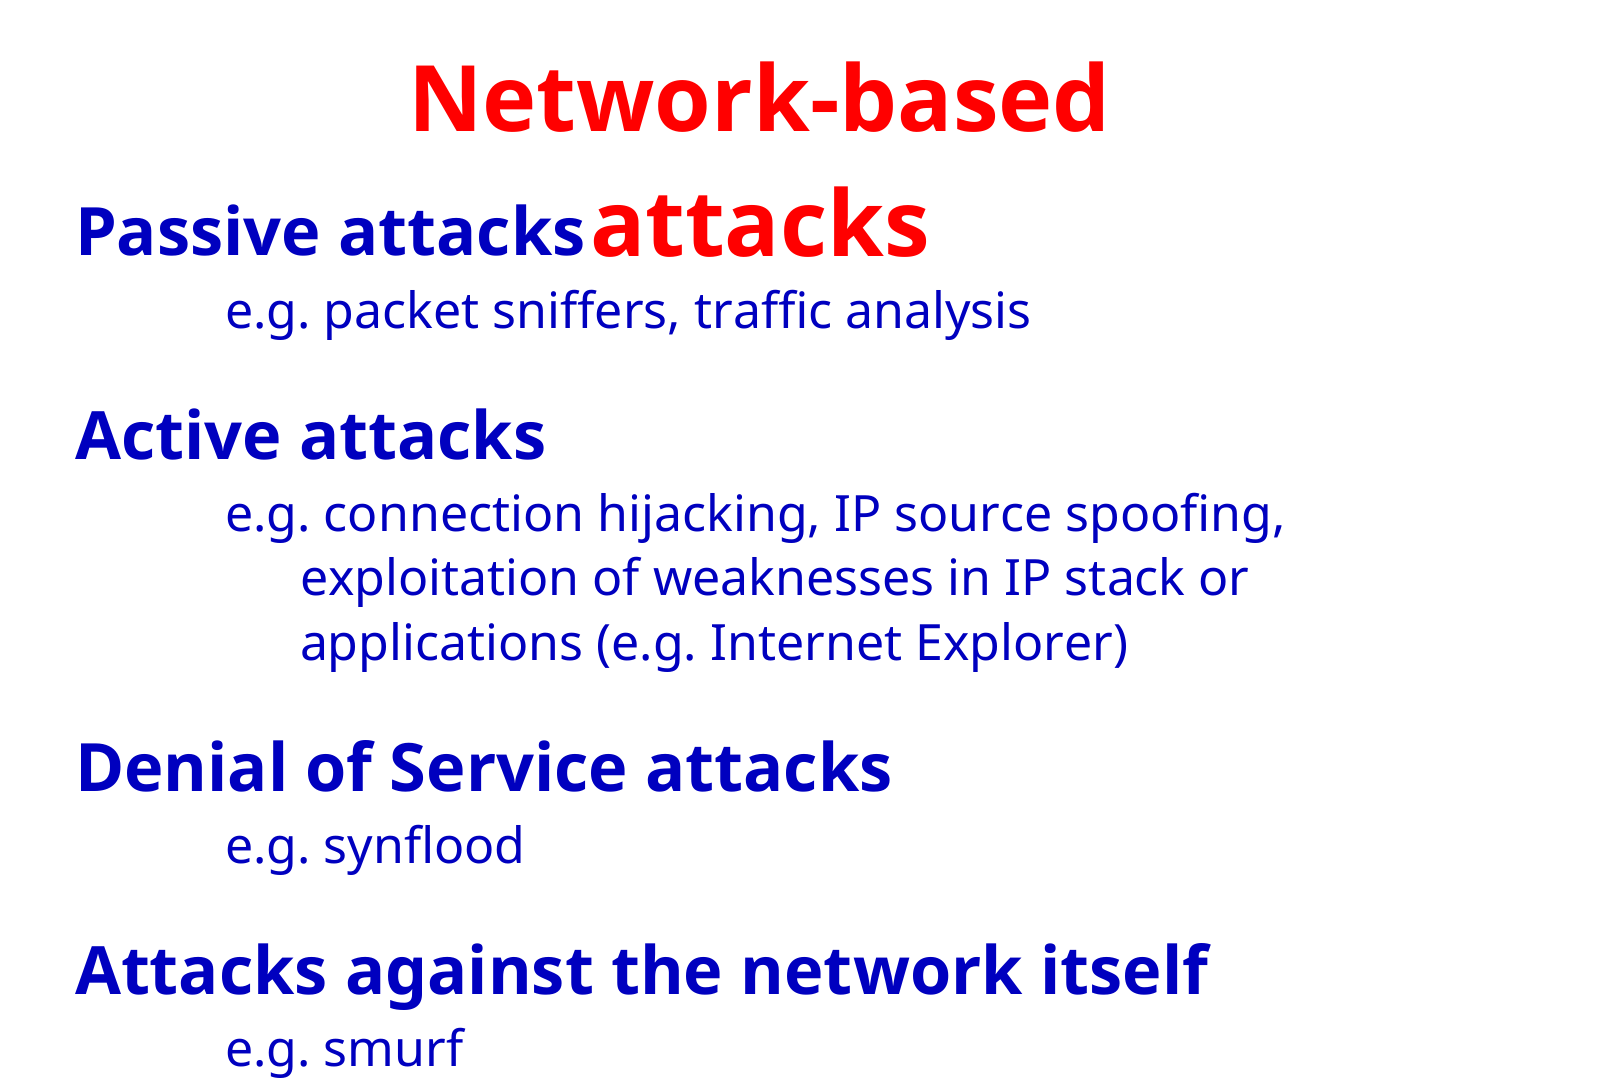

# Network-based attacks
Passive attacks
e.g. packet sniffers, traffic analysis
Active attacks
e.g. connection hijacking, IP source spoofing, exploitation of weaknesses in IP stack or applications (e.g. Internet Explorer)
Denial of Service attacks
e.g. synflood
Attacks against the network itself
e.g. smurf